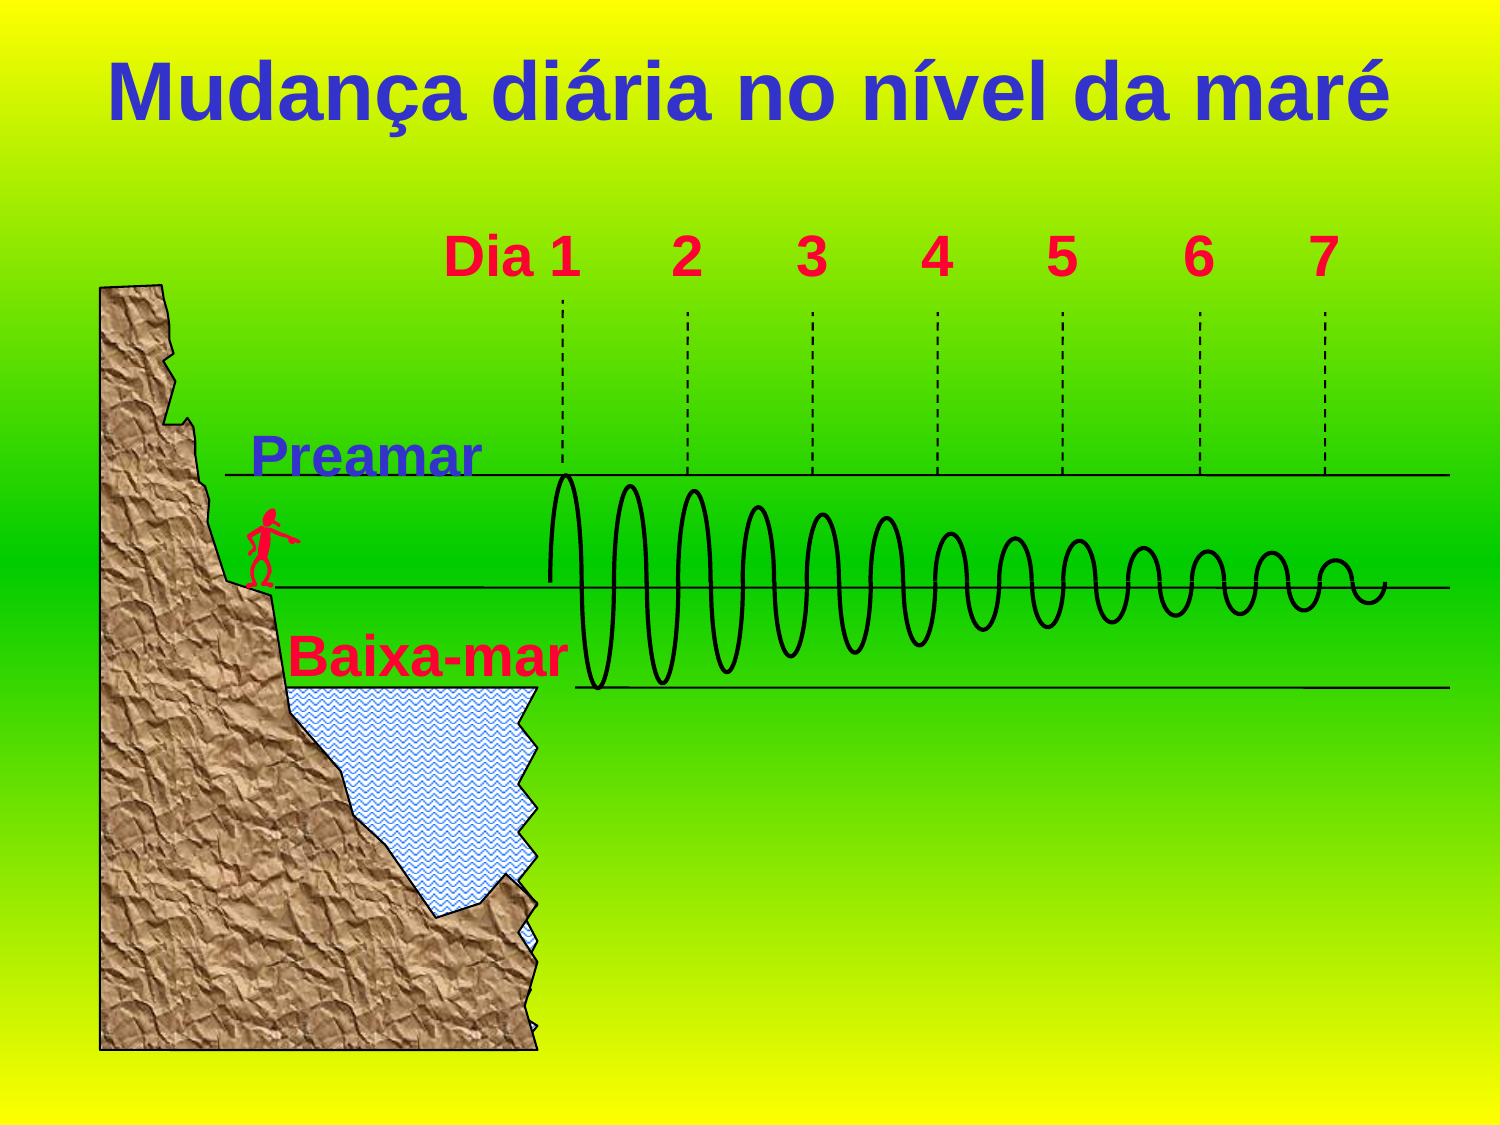

# Mudança diária no nível da maré
Dia 1
2
3
4
5
6
7
Preamar
Baixa-mar